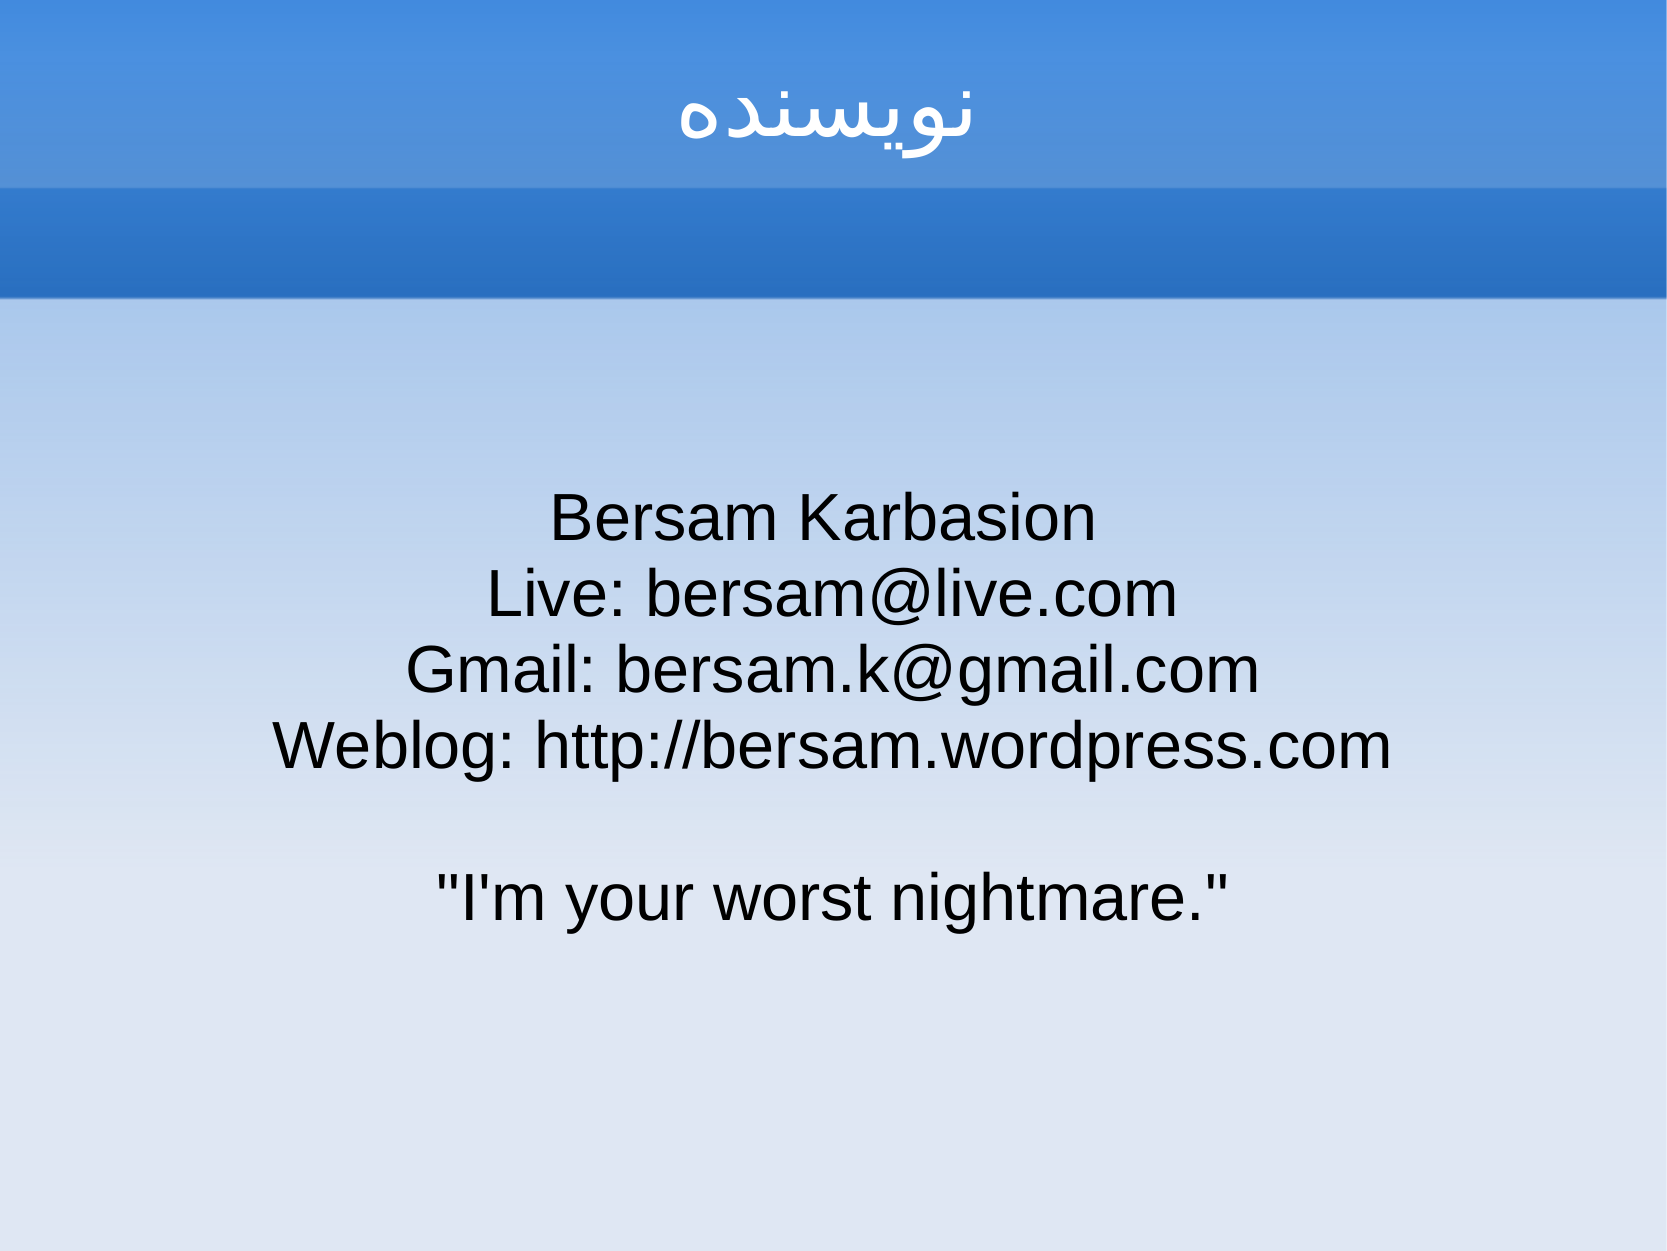

# نویسنده
Bersam Karbasion
Live: bersam@live.com
Gmail: bersam.k@gmail.com
Weblog: http://bersam.wordpress.com
"I'm your worst nightmare."